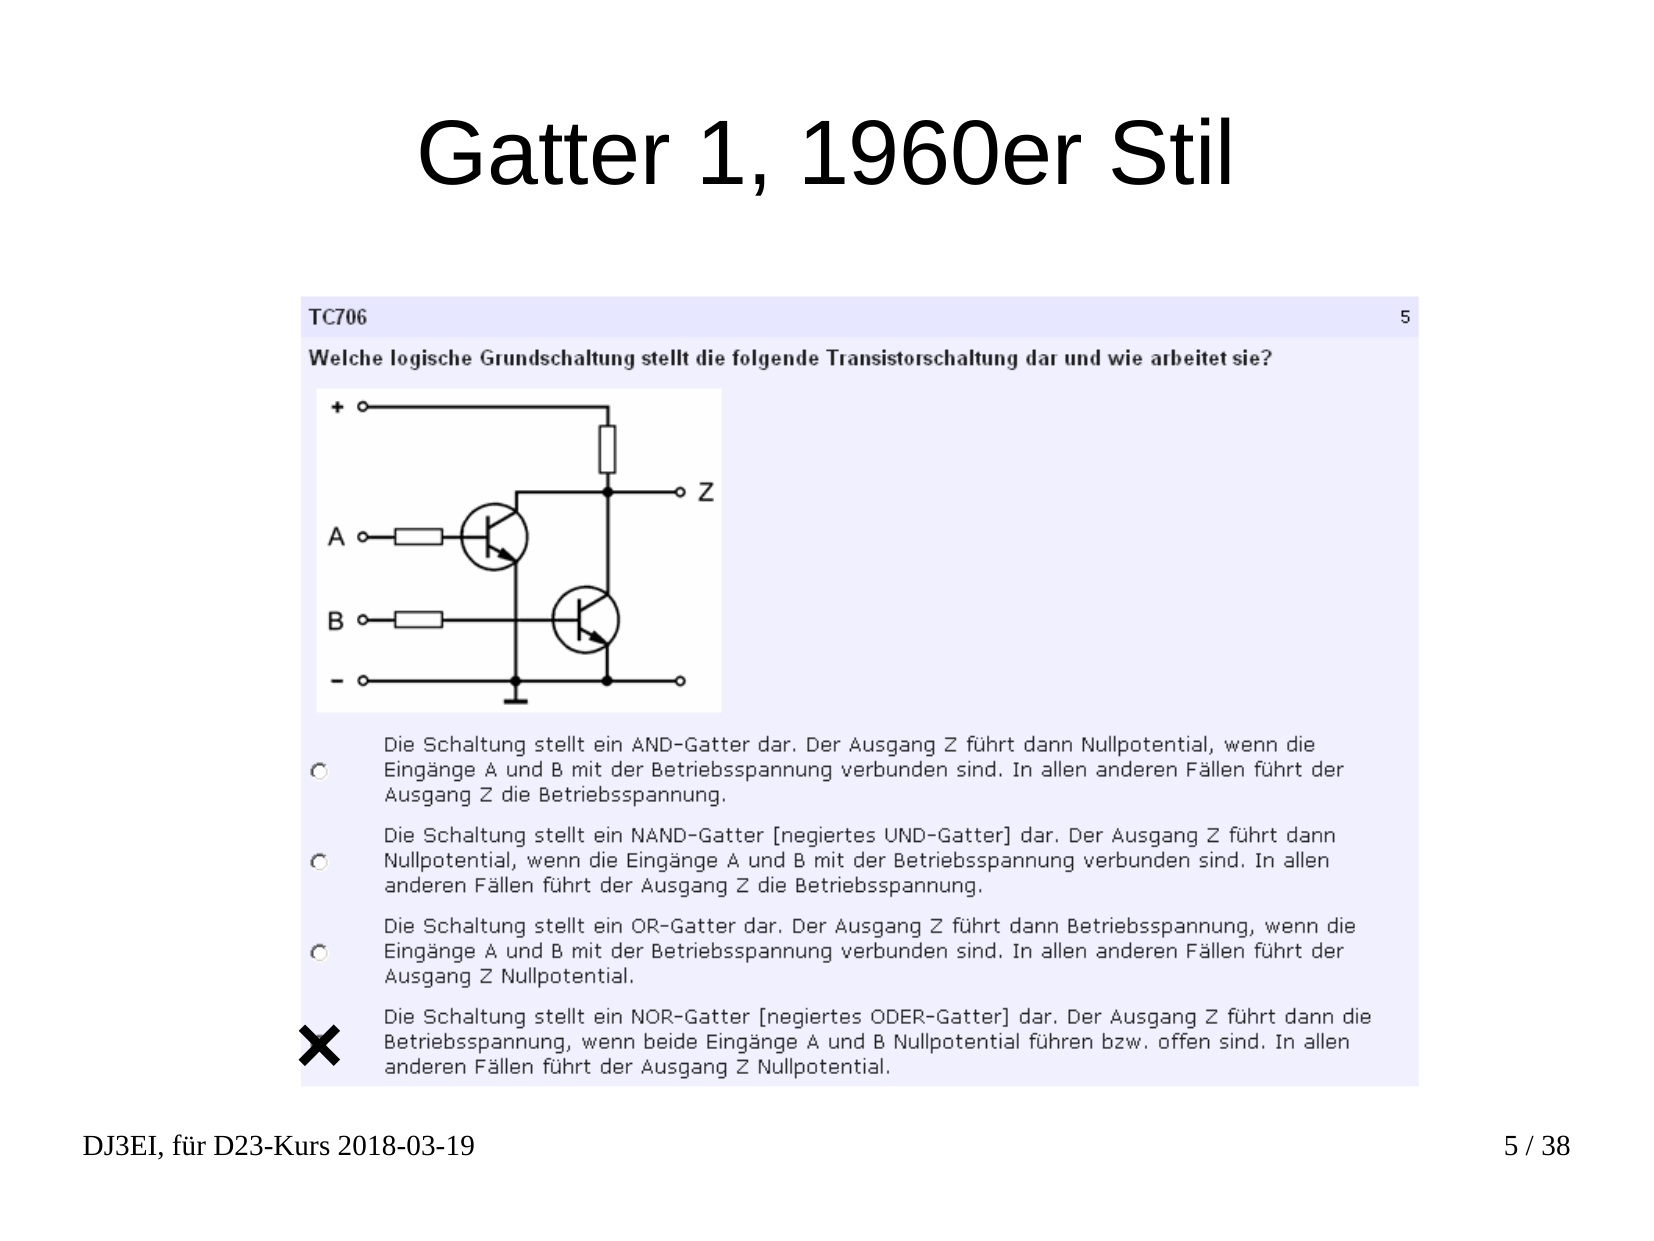

# Gatter 1, 1960er Stil
×
5